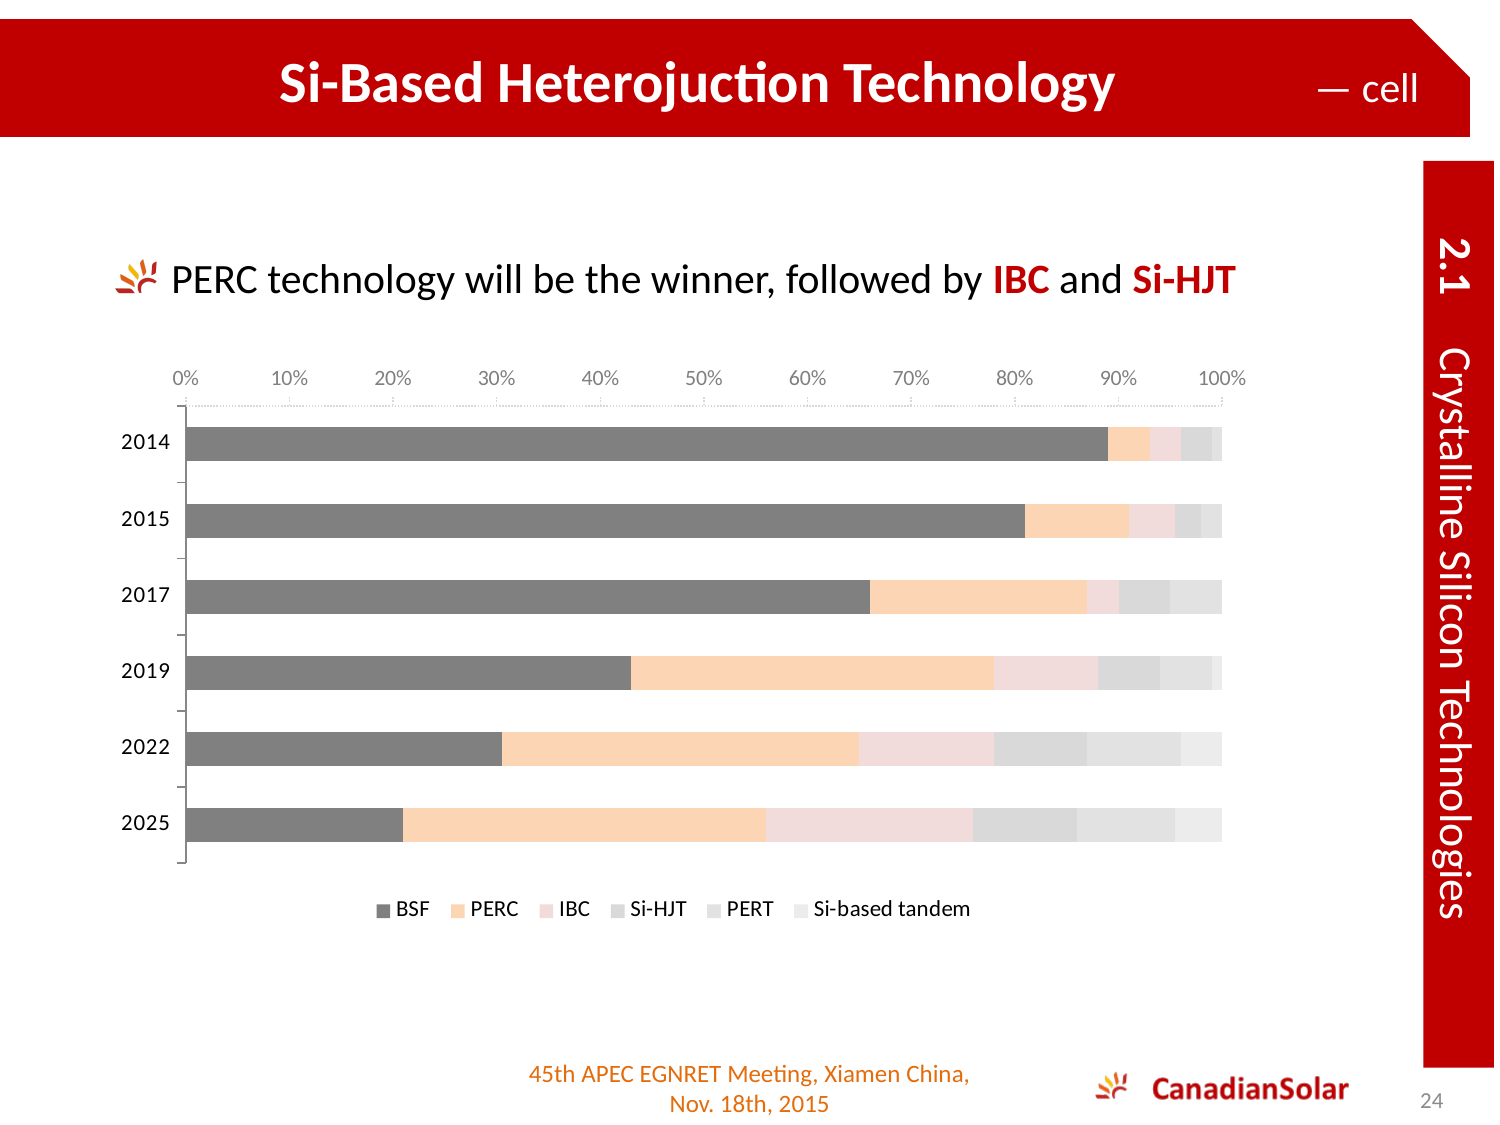

Si-Based Heterojuction Technology — cell
 2.1 Crystalline Silicon Technologies
PERC technology will be the winner, followed by IBC and Si-HJT
### Chart
| Category | BSF | PERC | IBC | Si-HJT | PERT | Si-based tandem |
|---|---|---|---|---|---|---|
| 2014 | 0.89 | 0.04 | 0.03 | 0.03 | 0.01 | 0.0 |
| 2015 | 0.81 | 0.1 | 0.045 | 0.025 | 0.02 | 0.0 |
| 2017 | 0.66 | 0.21 | 0.03 | 0.05 | 0.05 | 0.0 |
| 2019 | 0.43 | 0.35 | 0.1 | 0.06 | 0.05 | 0.01 |
| 2022 | 0.305 | 0.345 | 0.13 | 0.09 | 0.09 | 0.04 |
| 2025 | 0.21 | 0.35 | 0.2 | 0.1 | 0.095 | 0.045 |
45th APEC EGNRET Meeting, Xiamen China, Nov. 18th, 2015